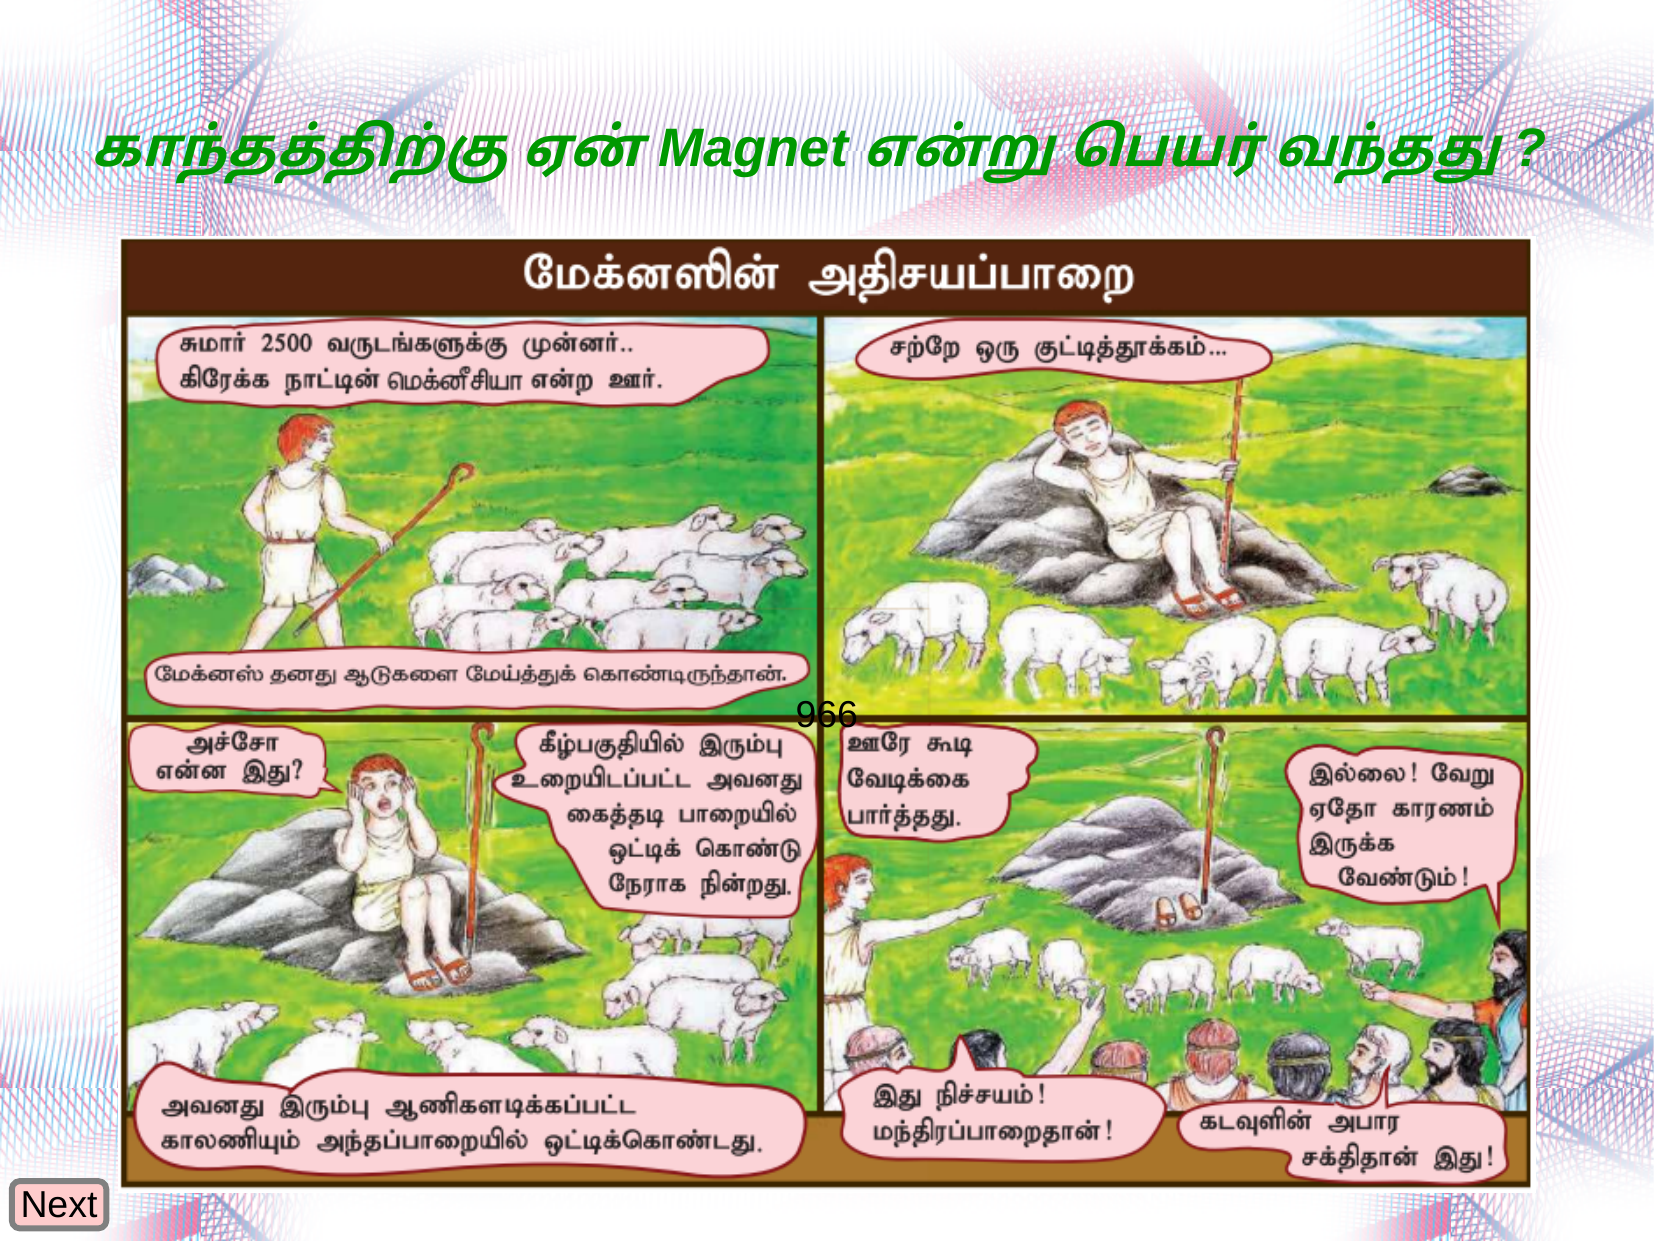

# காந்தத்திற்கு ஏன் Magnet என்று பெயர் வந்தது ?
Next